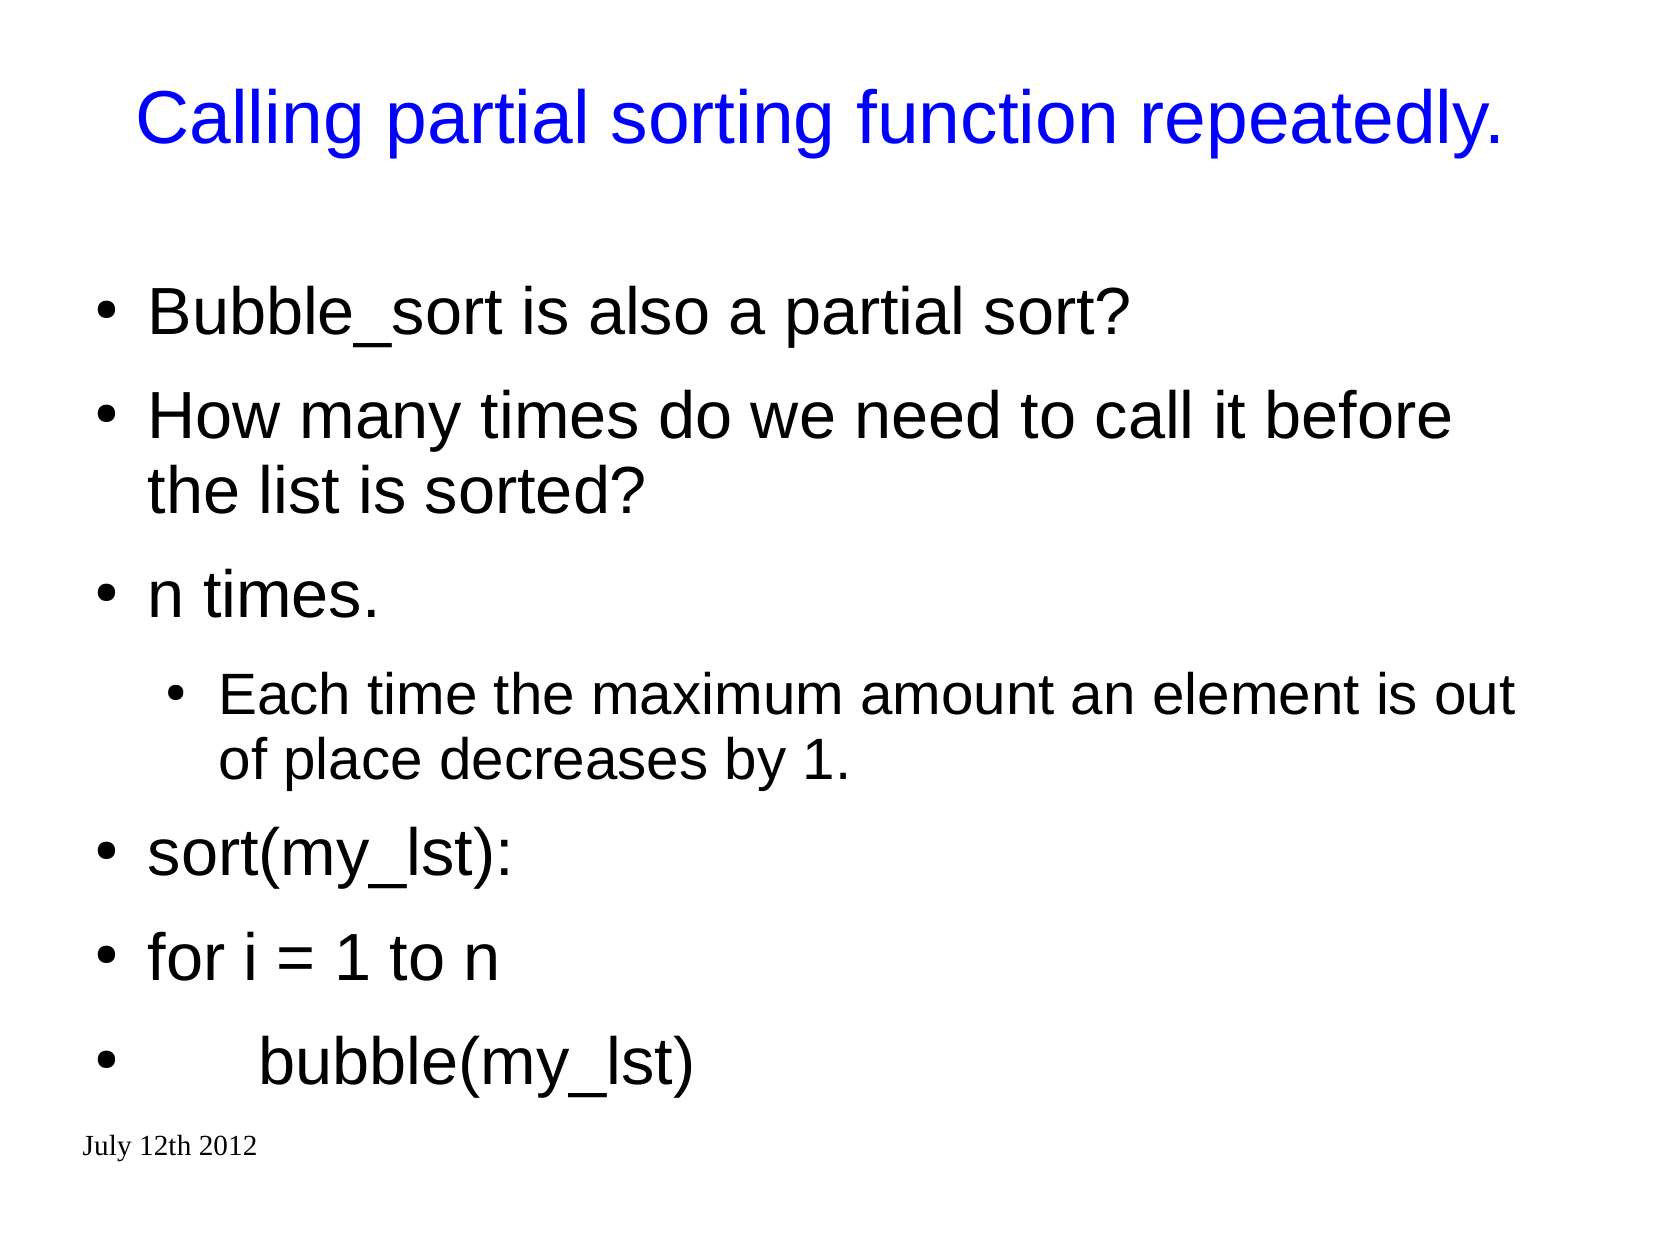

# Calling partial sorting function repeatedly.
Bubble_sort is also a partial sort?
How many times do we need to call it before the list is sorted?
n times.
Each time the maximum amount an element is out of place decreases by 1.
sort(my_lst):
for i = 1 to n
 bubble(my_lst)
July 12th 2012